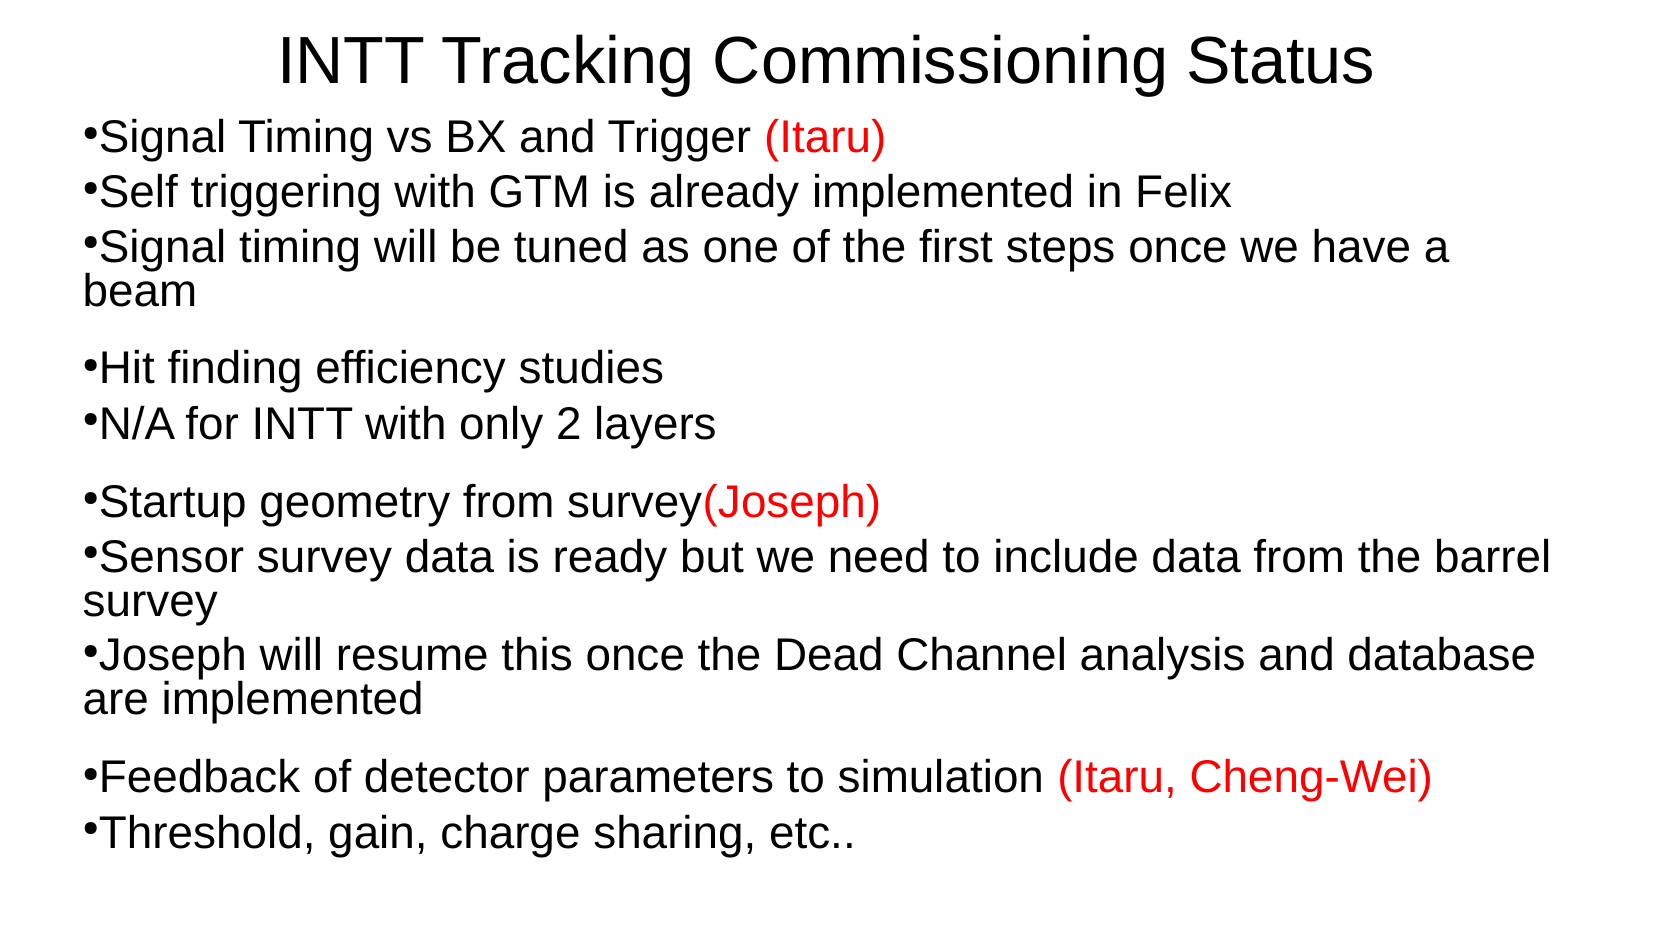

# INTT Tracking Commissioning Status
Signal Timing vs BX and Trigger (Itaru)
Self triggering with GTM is already implemented in Felix
Signal timing will be tuned as one of the first steps once we have a beam
Hit finding efficiency studies
N/A for INTT with only 2 layers
Startup geometry from survey(Joseph)
Sensor survey data is ready but we need to include data from the barrel survey
Joseph will resume this once the Dead Channel analysis and database are implemented
Feedback of detector parameters to simulation (Itaru, Cheng-Wei)
Threshold, gain, charge sharing, etc..